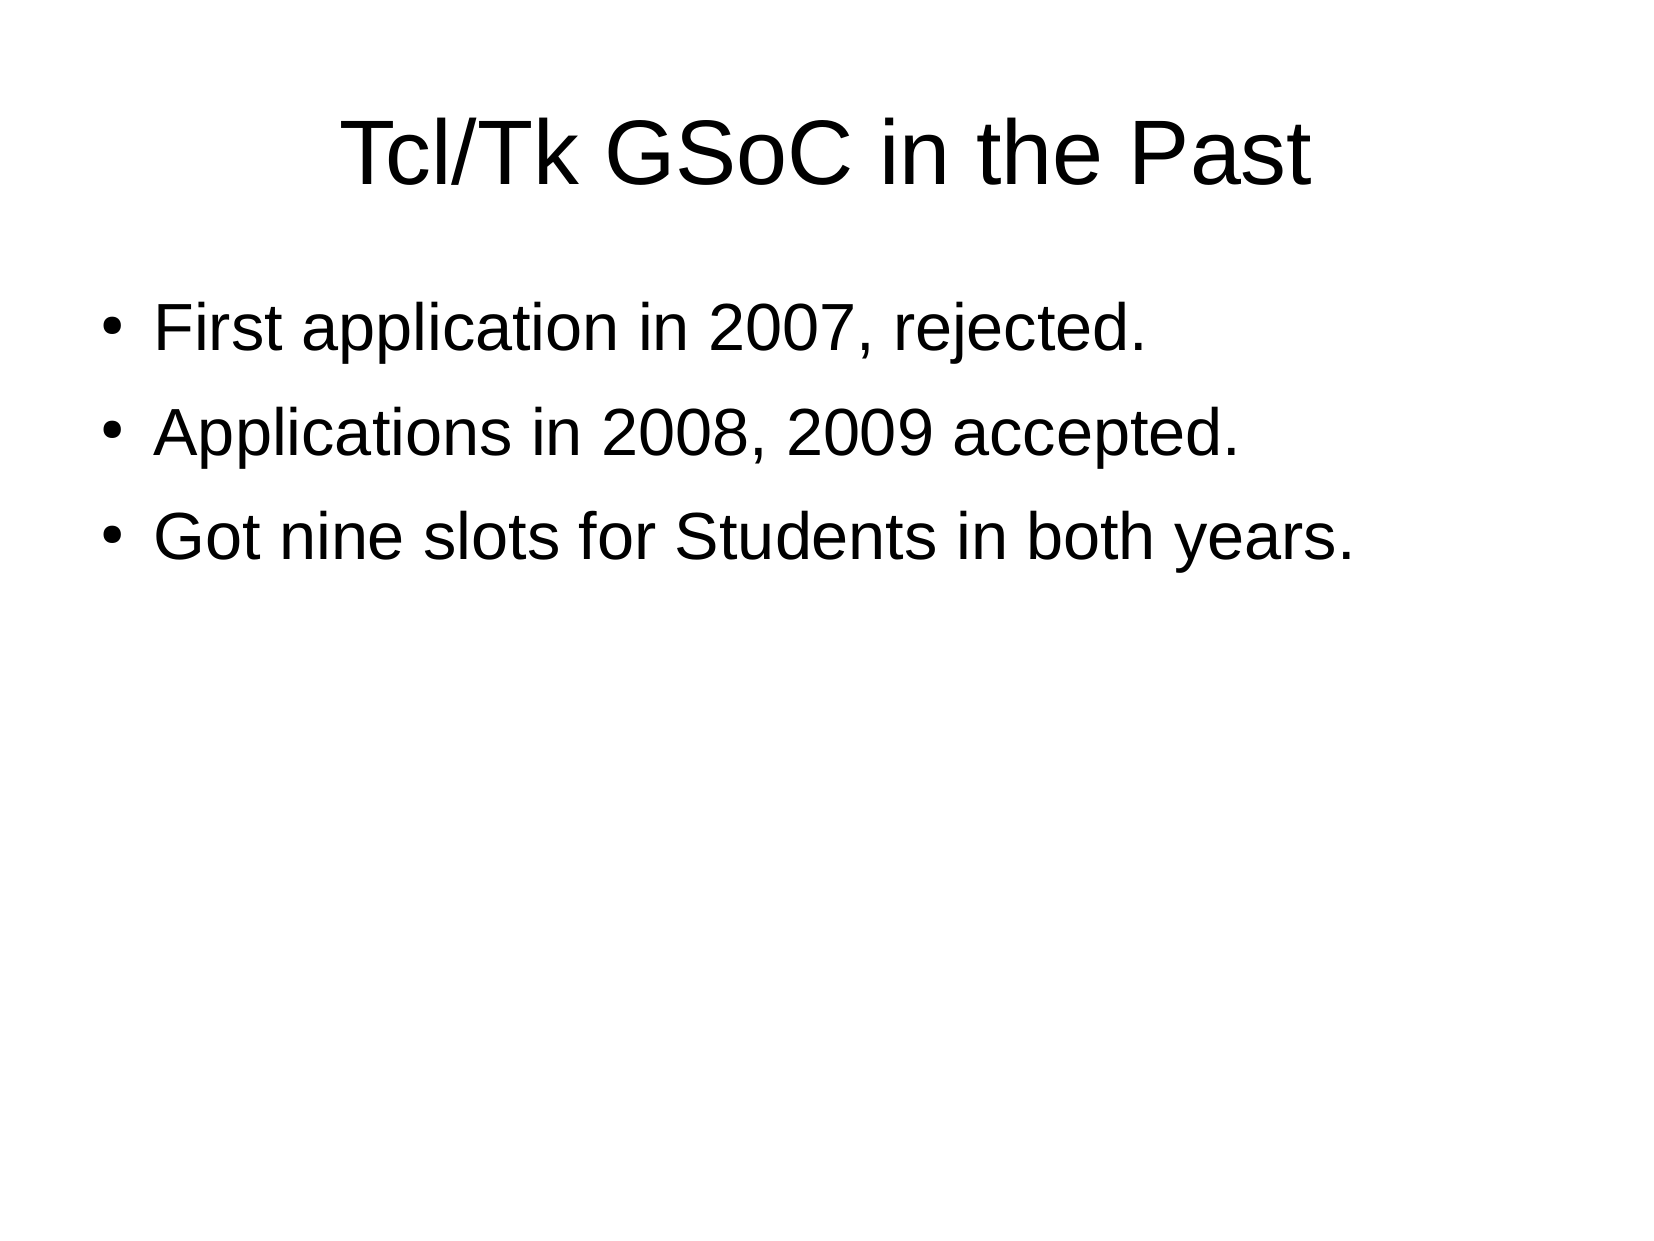

# Tcl/Tk GSoC in the Past
First application in 2007, rejected.
Applications in 2008, 2009 accepted.
Got nine slots for Students in both years.